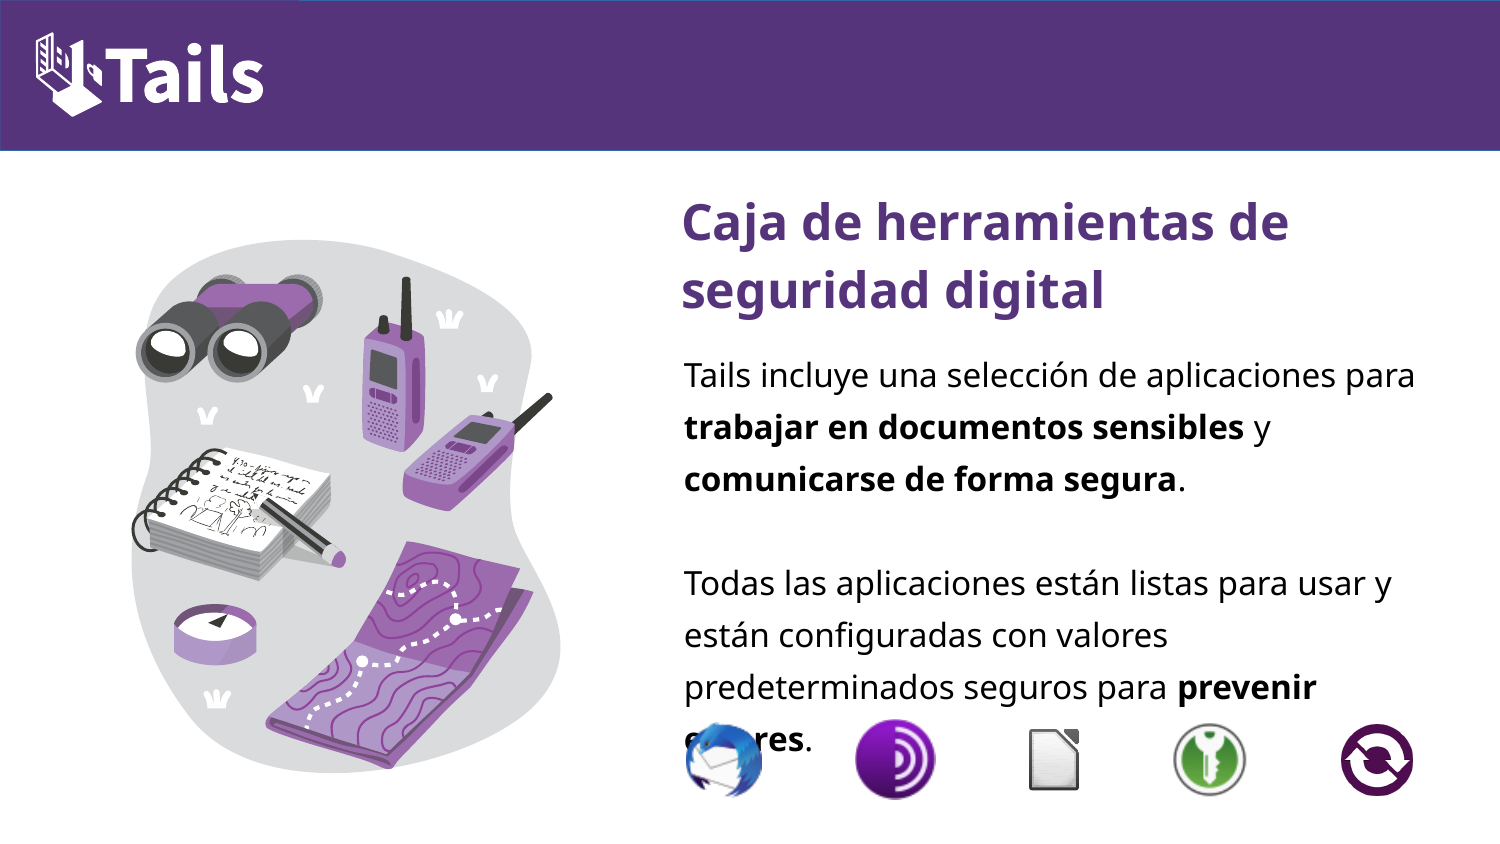

# Caja de herramientas de seguridad digital
Tails incluye una selección de aplicaciones para trabajar en documentos sensibles y comunicarse de forma segura.
Todas las aplicaciones están listas para usar y están configuradas con valores predeterminados seguros para prevenir errores.